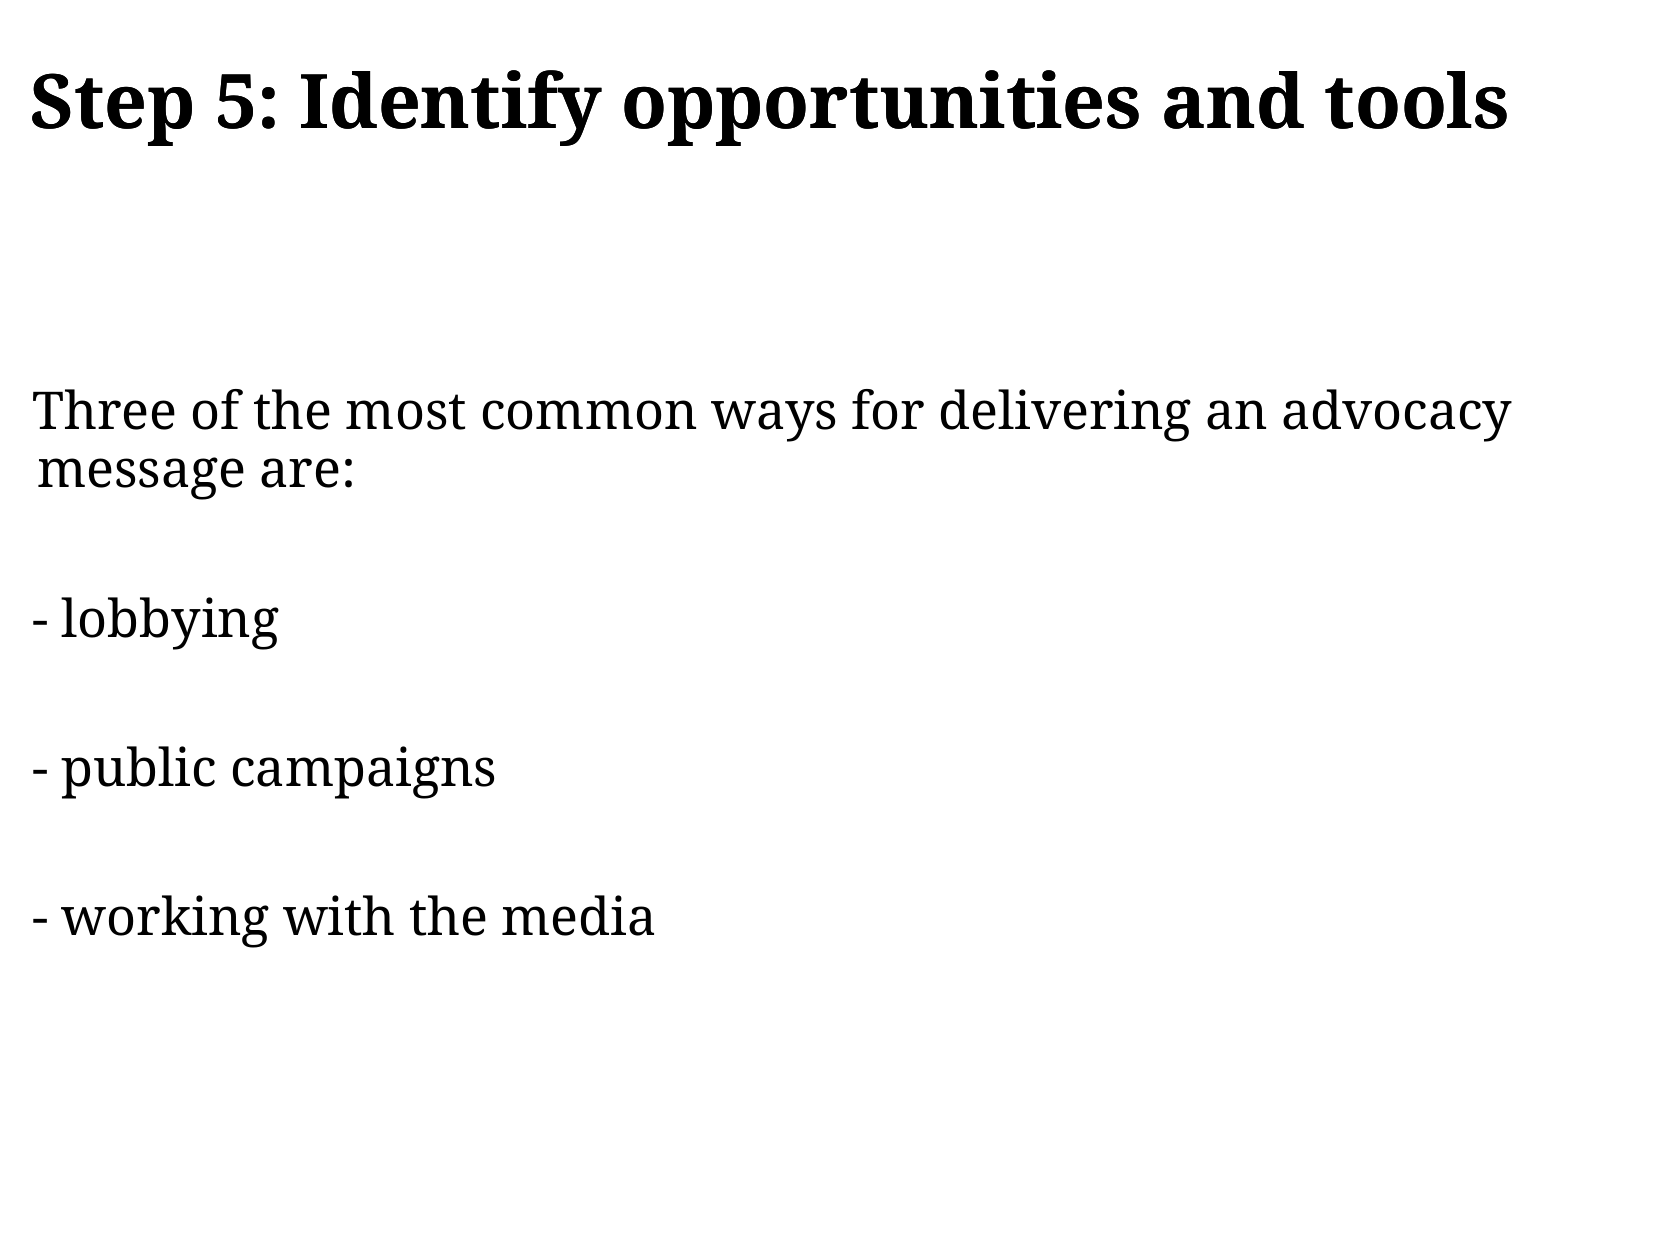

# Step 5: Identify opportunities and tools
Step 5: Identify opportunities and tools
Three of the most common ways for delivering an advocacy message are:
- lobbying
- public campaigns
- working with the media